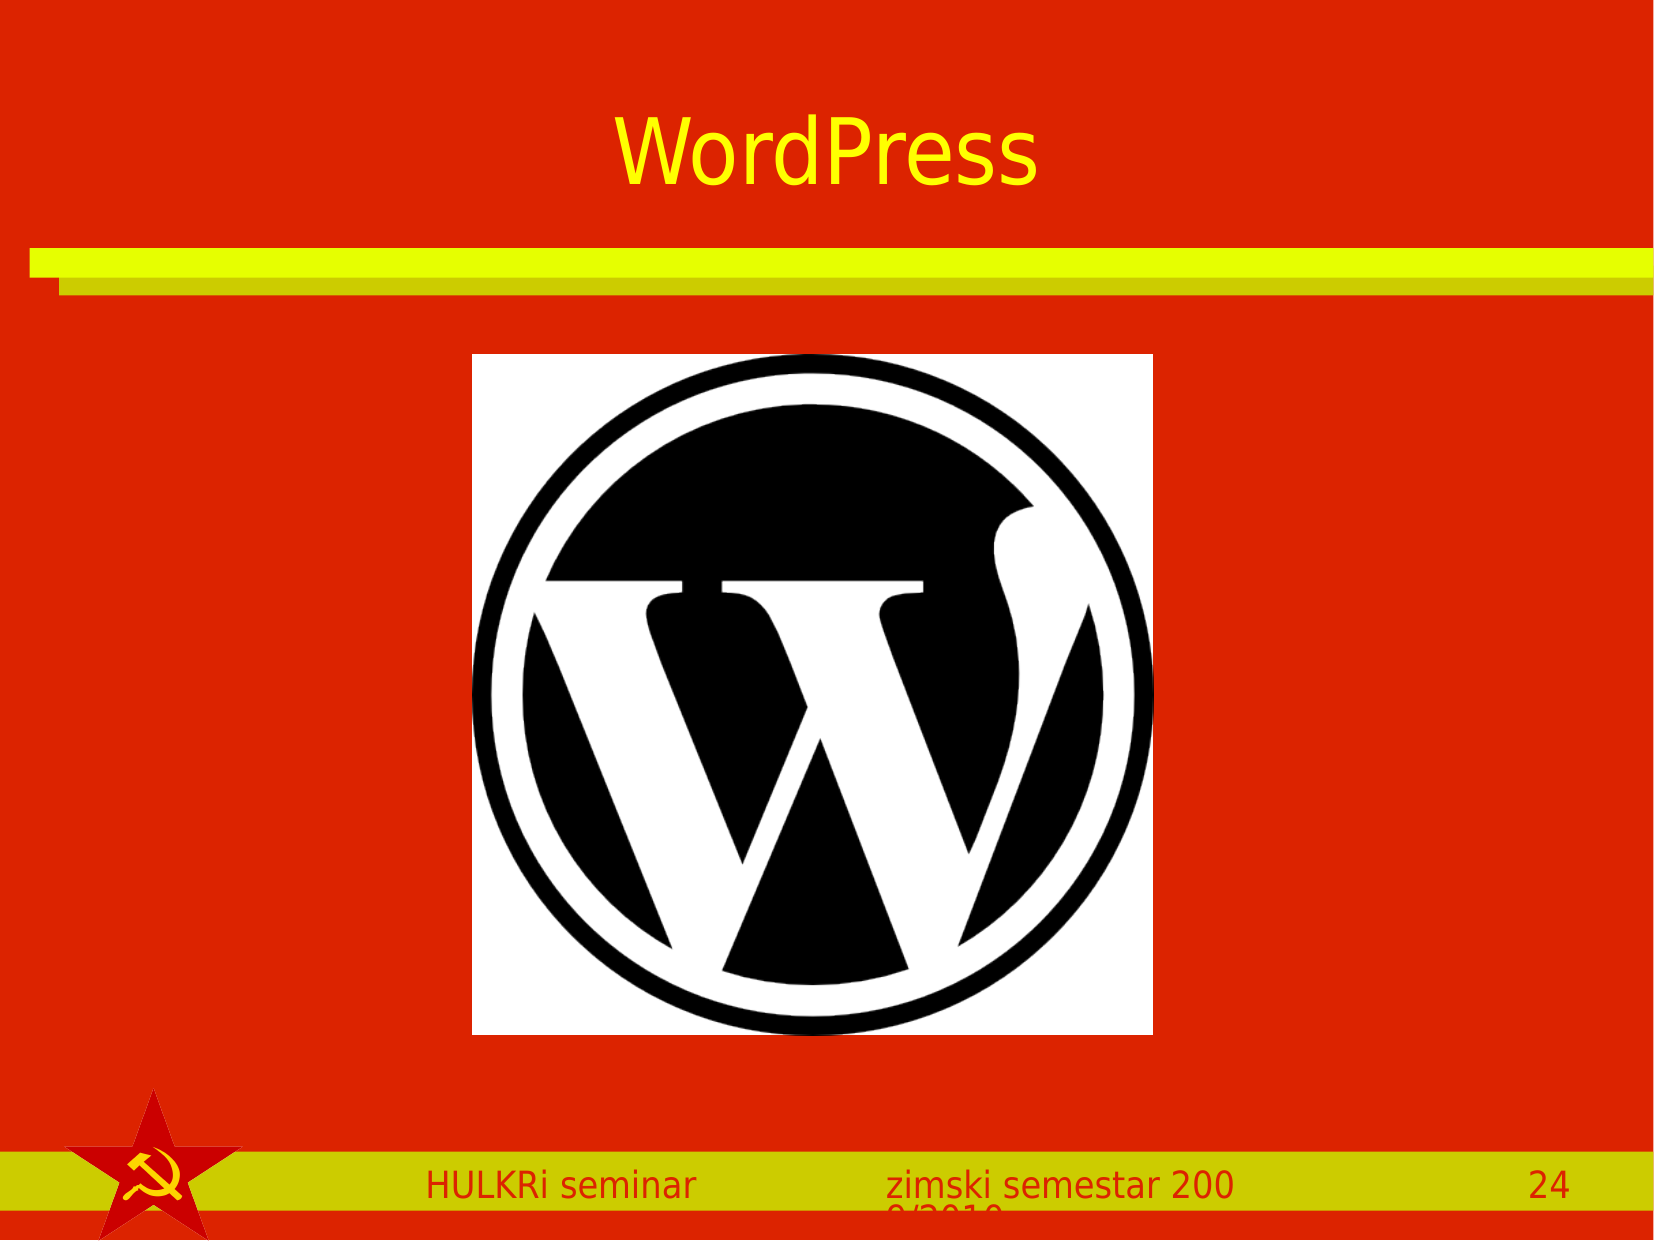

# WordPress
HULKRi seminar
zimski semestar 2009/2010.
24